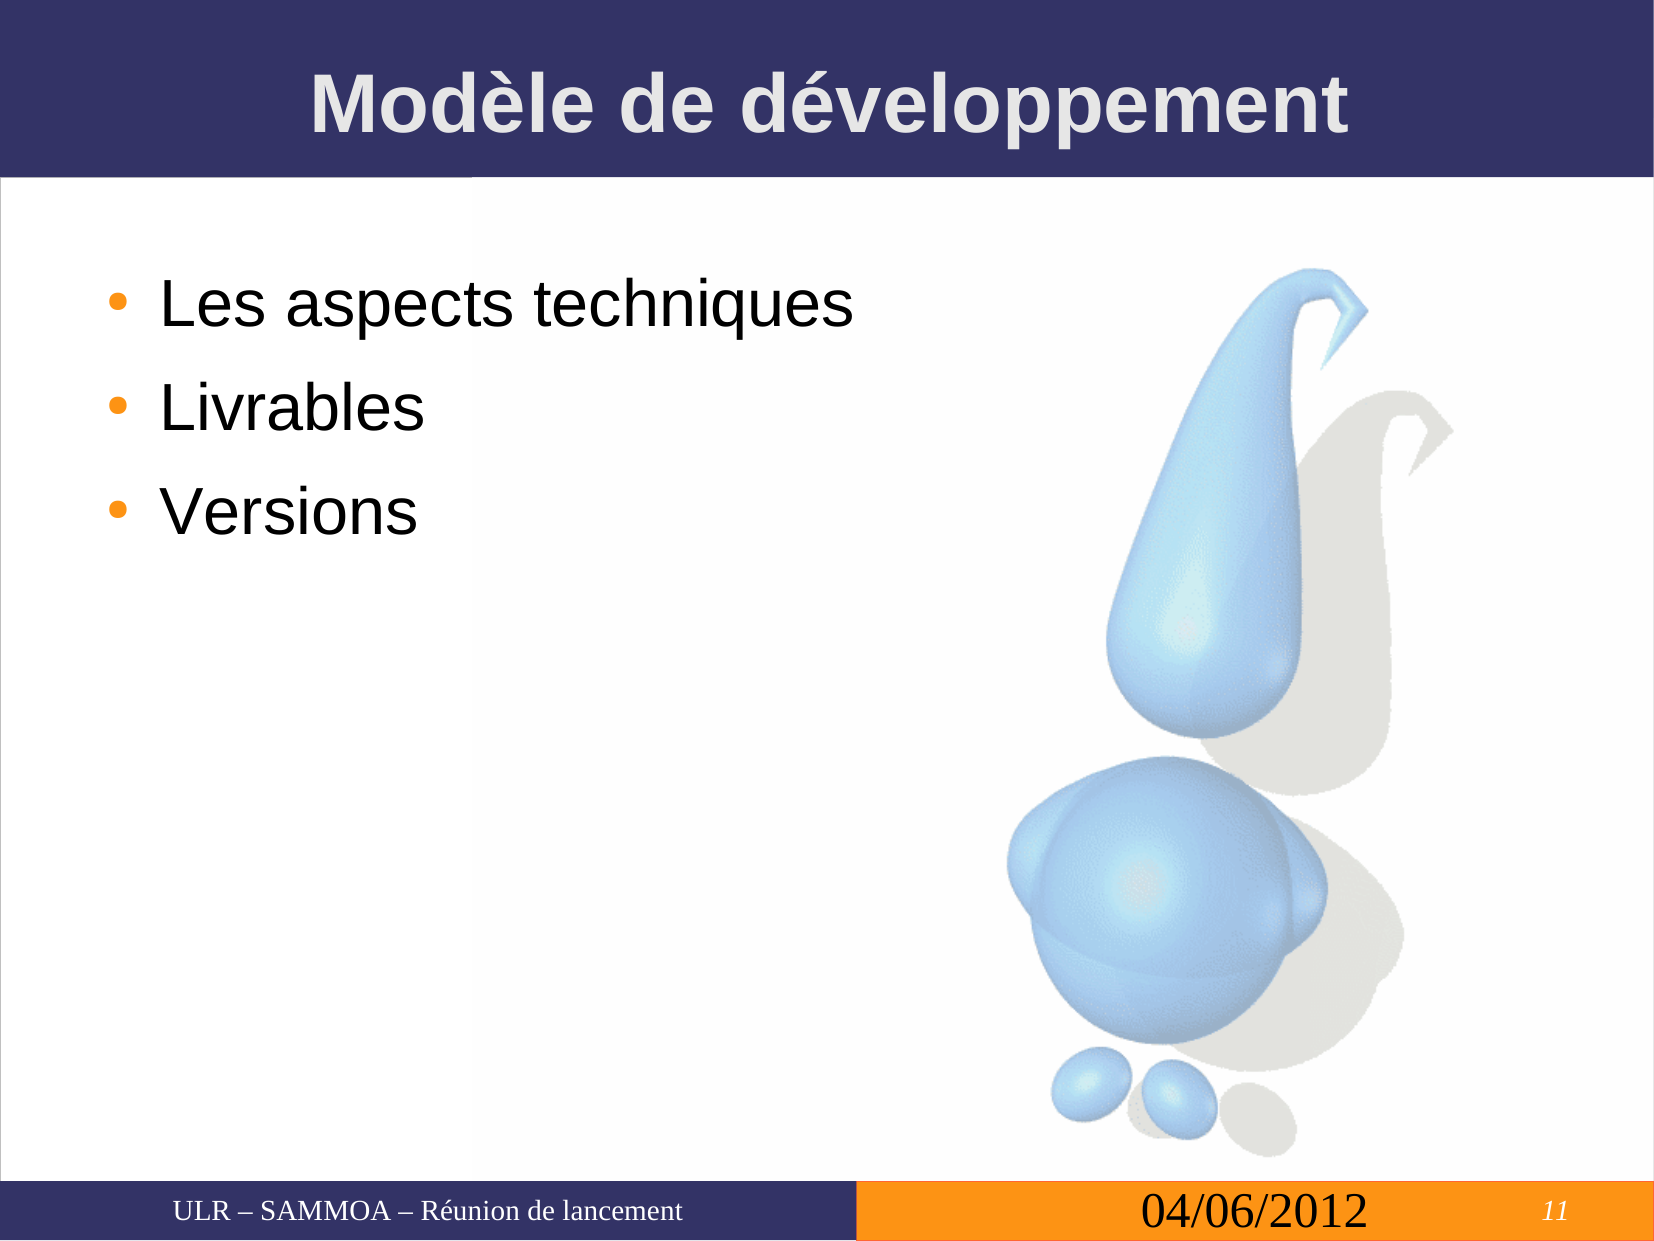

# Modèle de développement
Les aspects techniques
Livrables
Versions
11